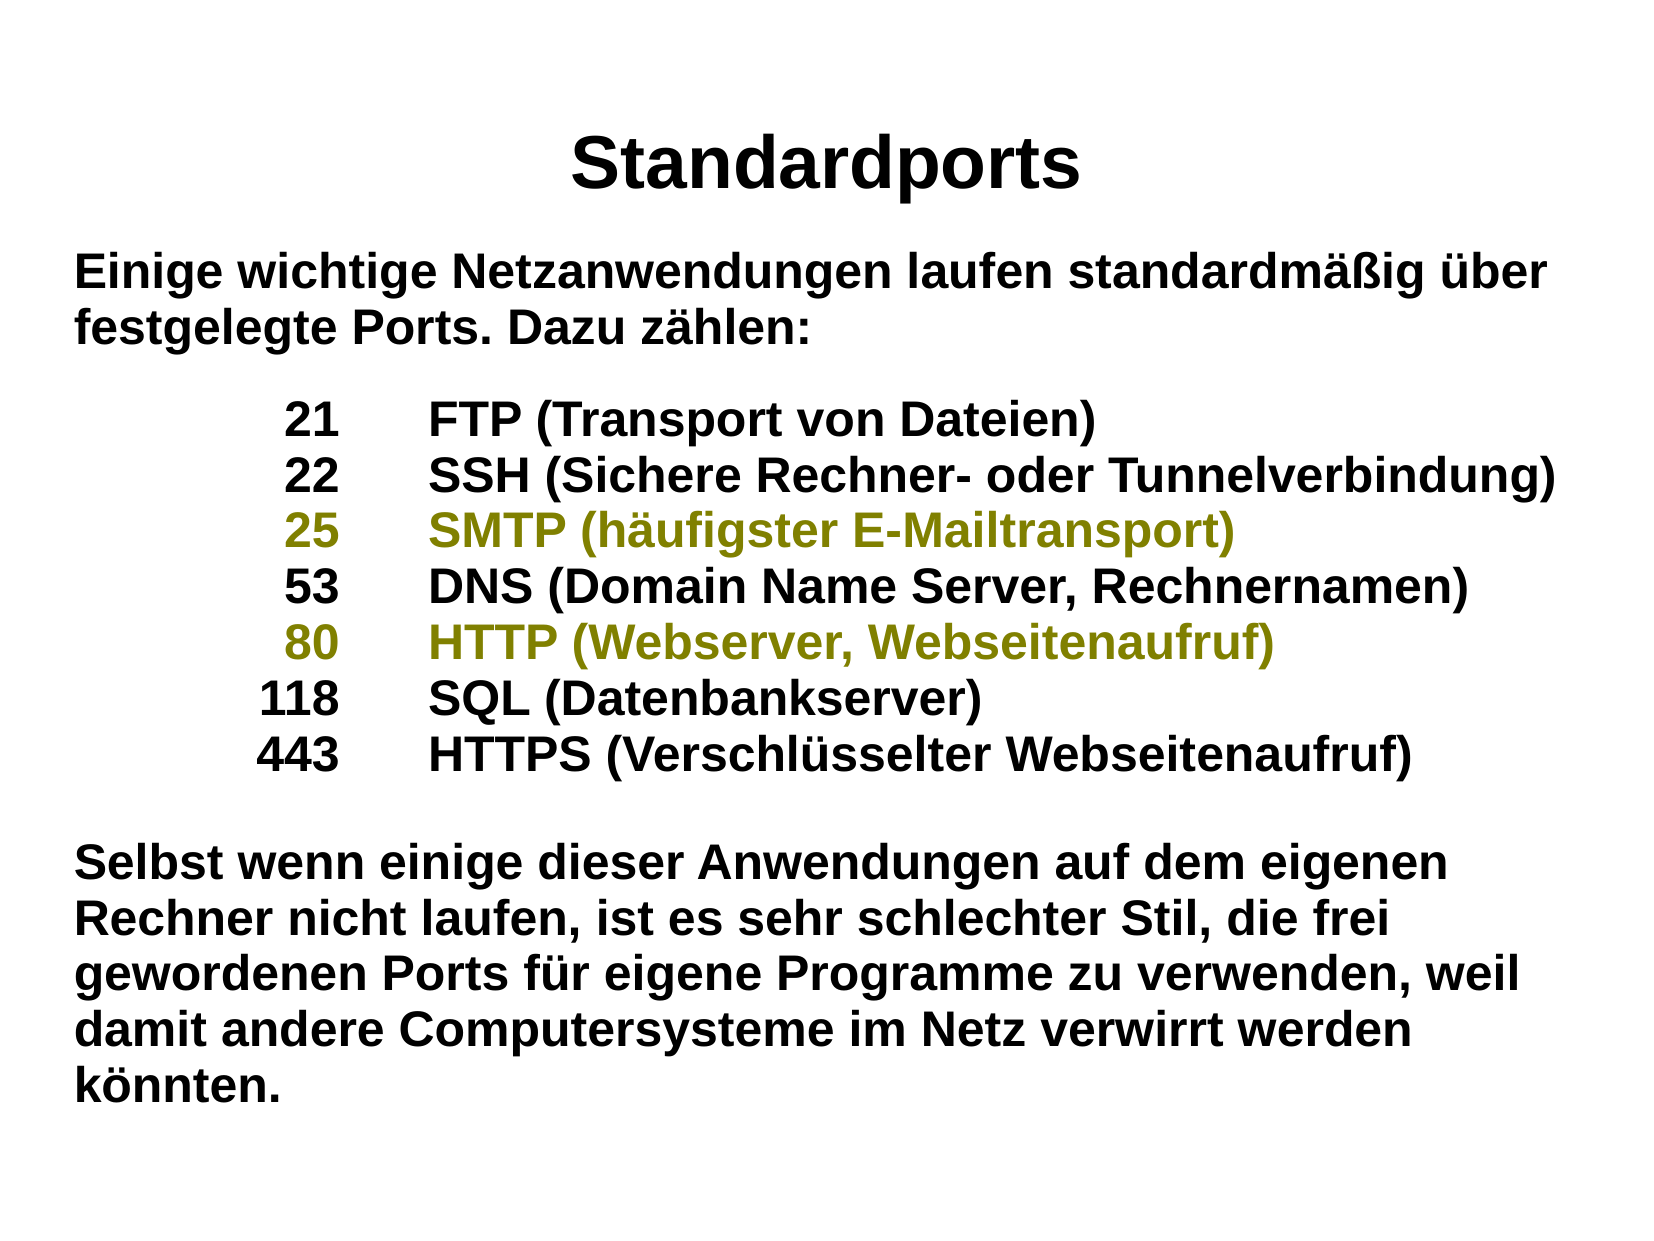

# Standardports
Einige wichtige Netzanwendungen laufen standardmäßig über festgelegte Ports. Dazu zählen:
21
22
25
53
80
118
443
FTP (Transport von Dateien)
SSH (Sichere Rechner- oder Tunnelverbindung)
SMTP (häufigster E-Mailtransport)
DNS (Domain Name Server, Rechnernamen)
HTTP (Webserver, Webseitenaufruf)
SQL (Datenbankserver)
HTTPS (Verschlüsselter Webseitenaufruf)
Selbst wenn einige dieser Anwendungen auf dem eigenen Rechner nicht laufen, ist es sehr schlechter Stil, die frei gewordenen Ports für eigene Programme zu verwenden, weil damit andere Computersysteme im Netz verwirrt werden könnten.